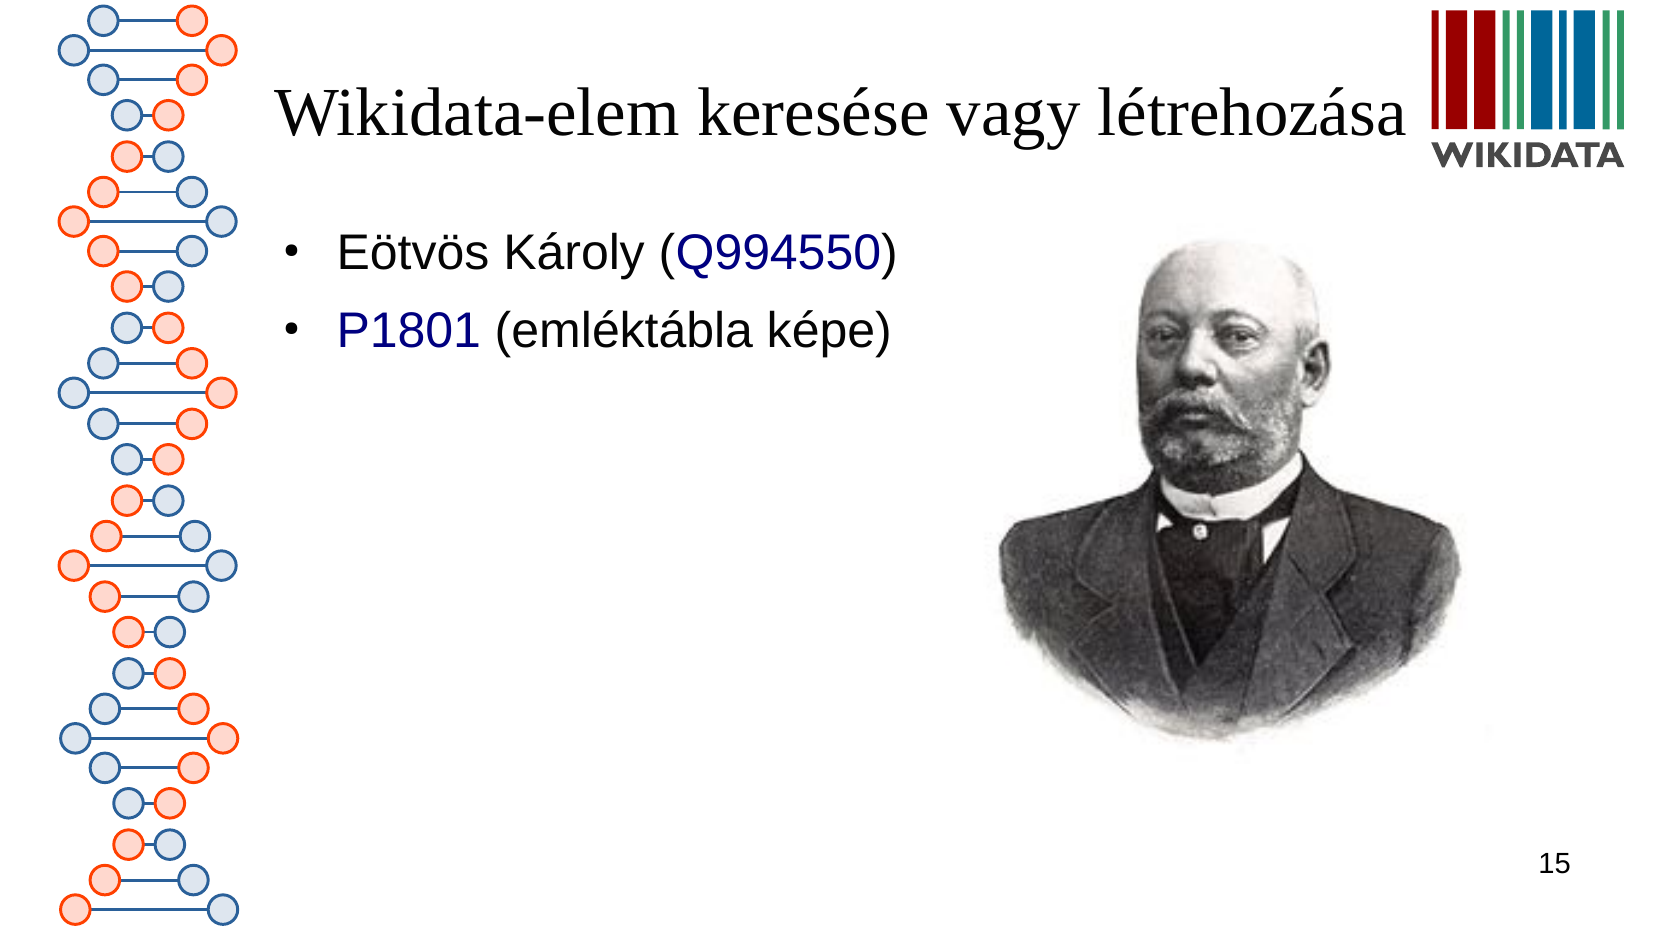

# Wikidata-elem keresése vagy létrehozása
Eötvös Károly (Q994550)
P1801 (emléktábla képe)
15